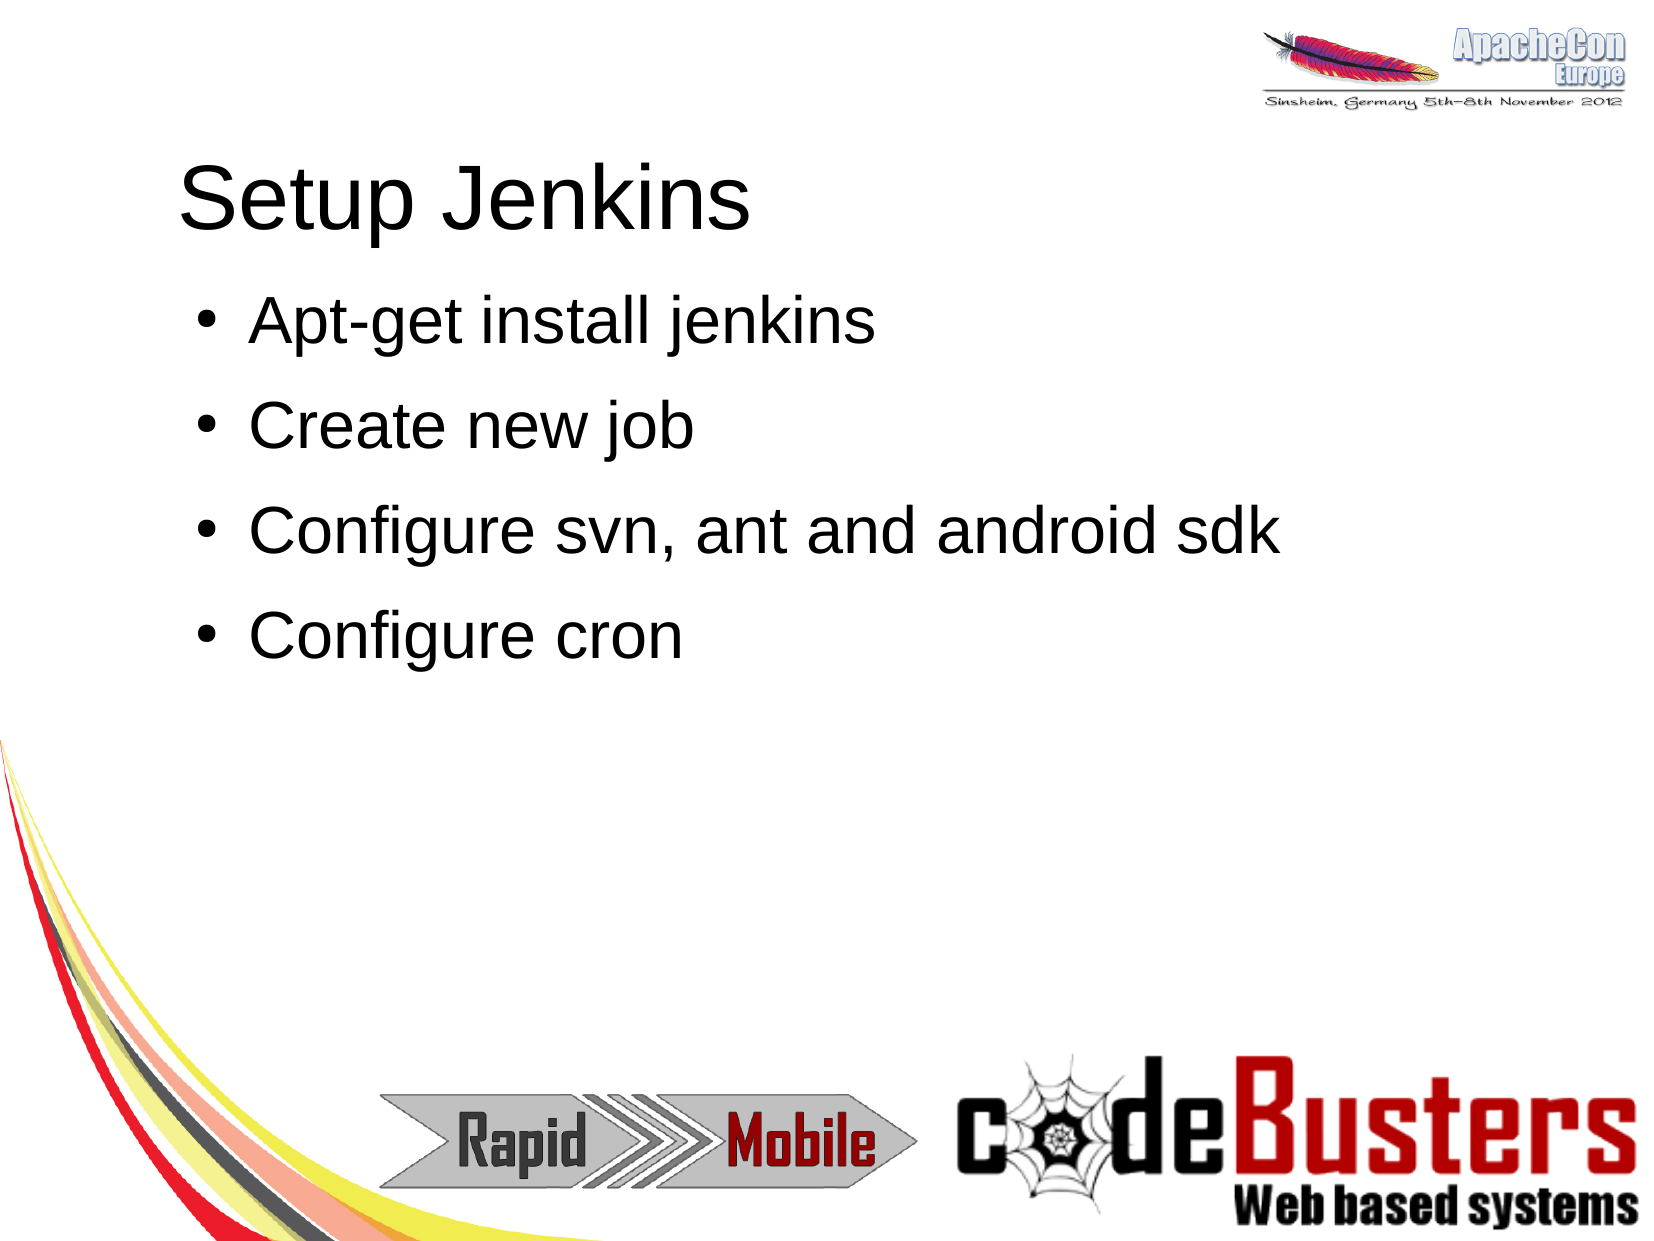

# Setup Jenkins
Apt-get install jenkins
Create new job
Configure svn, ant and android sdk
Configure cron